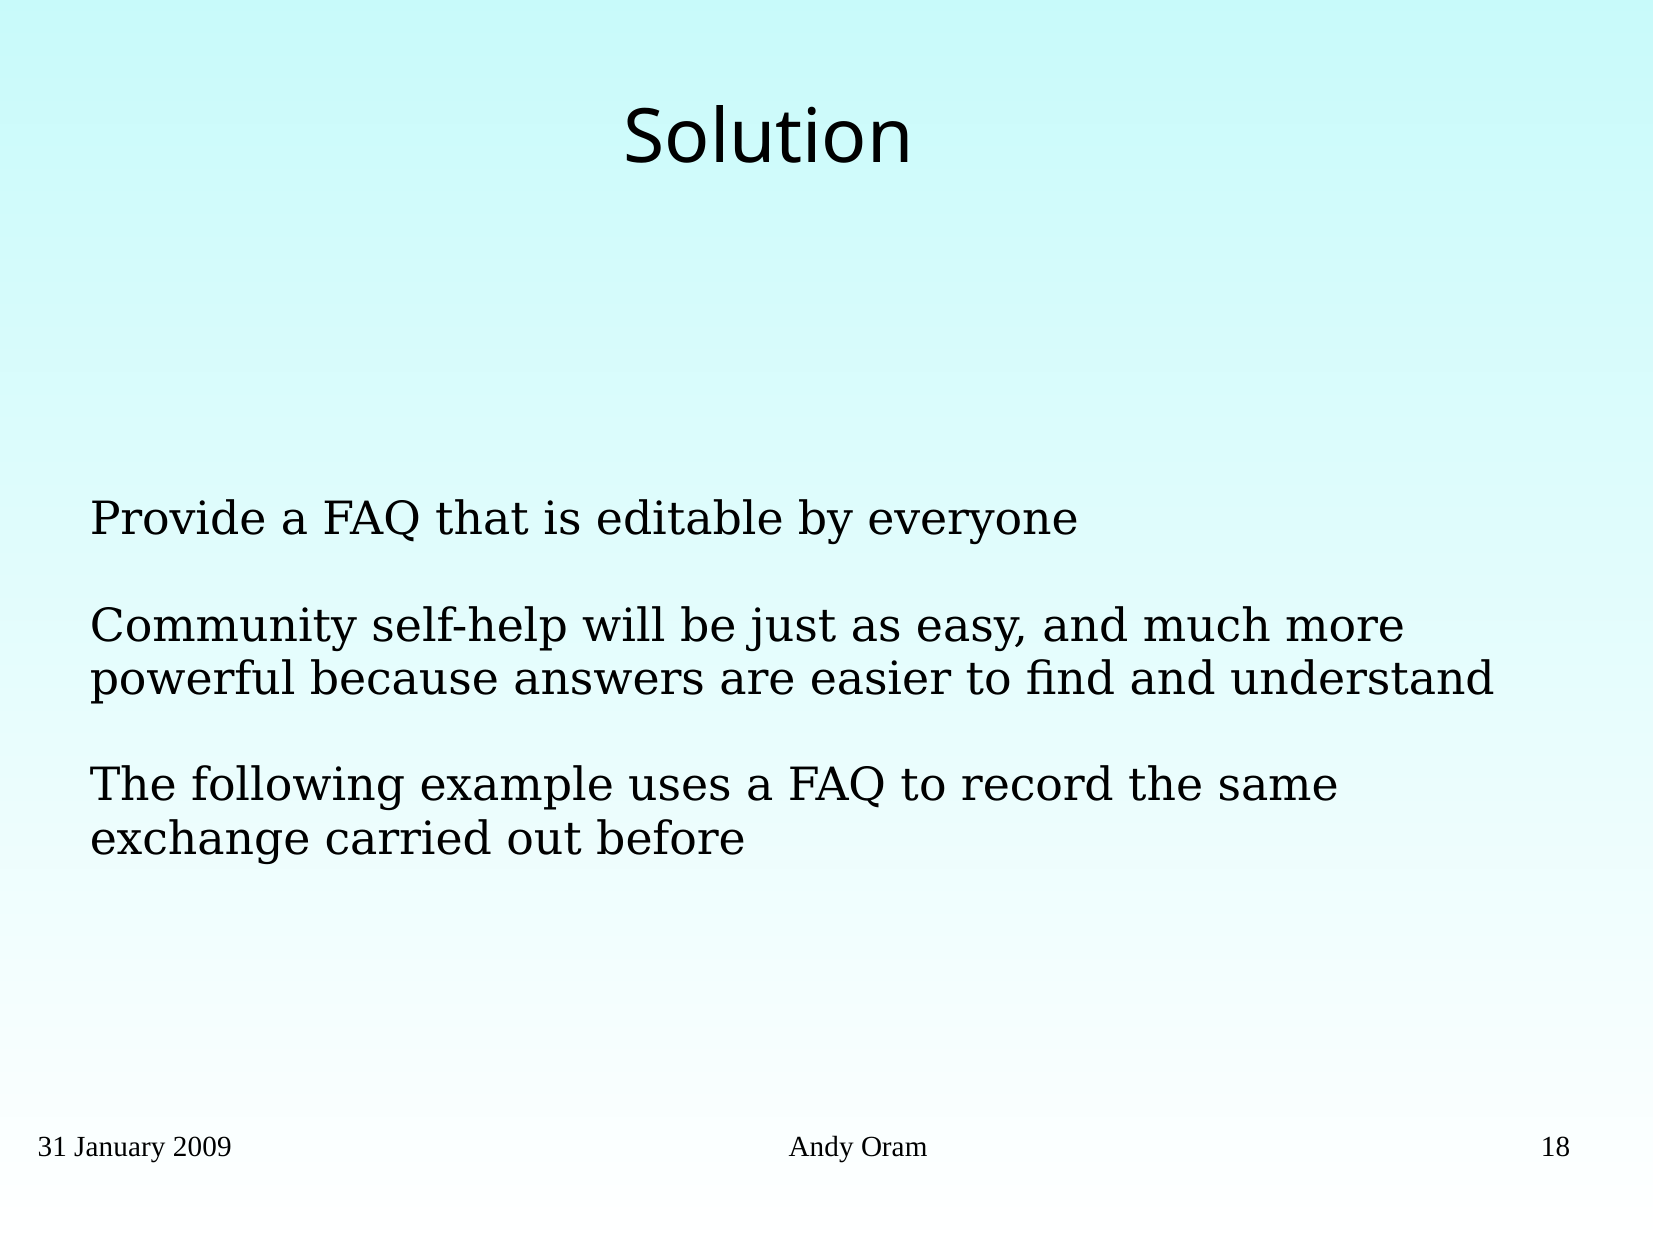

Solution
Provide a FAQ that is editable by everyone
Community self-help will be just as easy, and much more powerful because answers are easier to find and understand
The following example uses a FAQ to record the same exchange carried out before
18